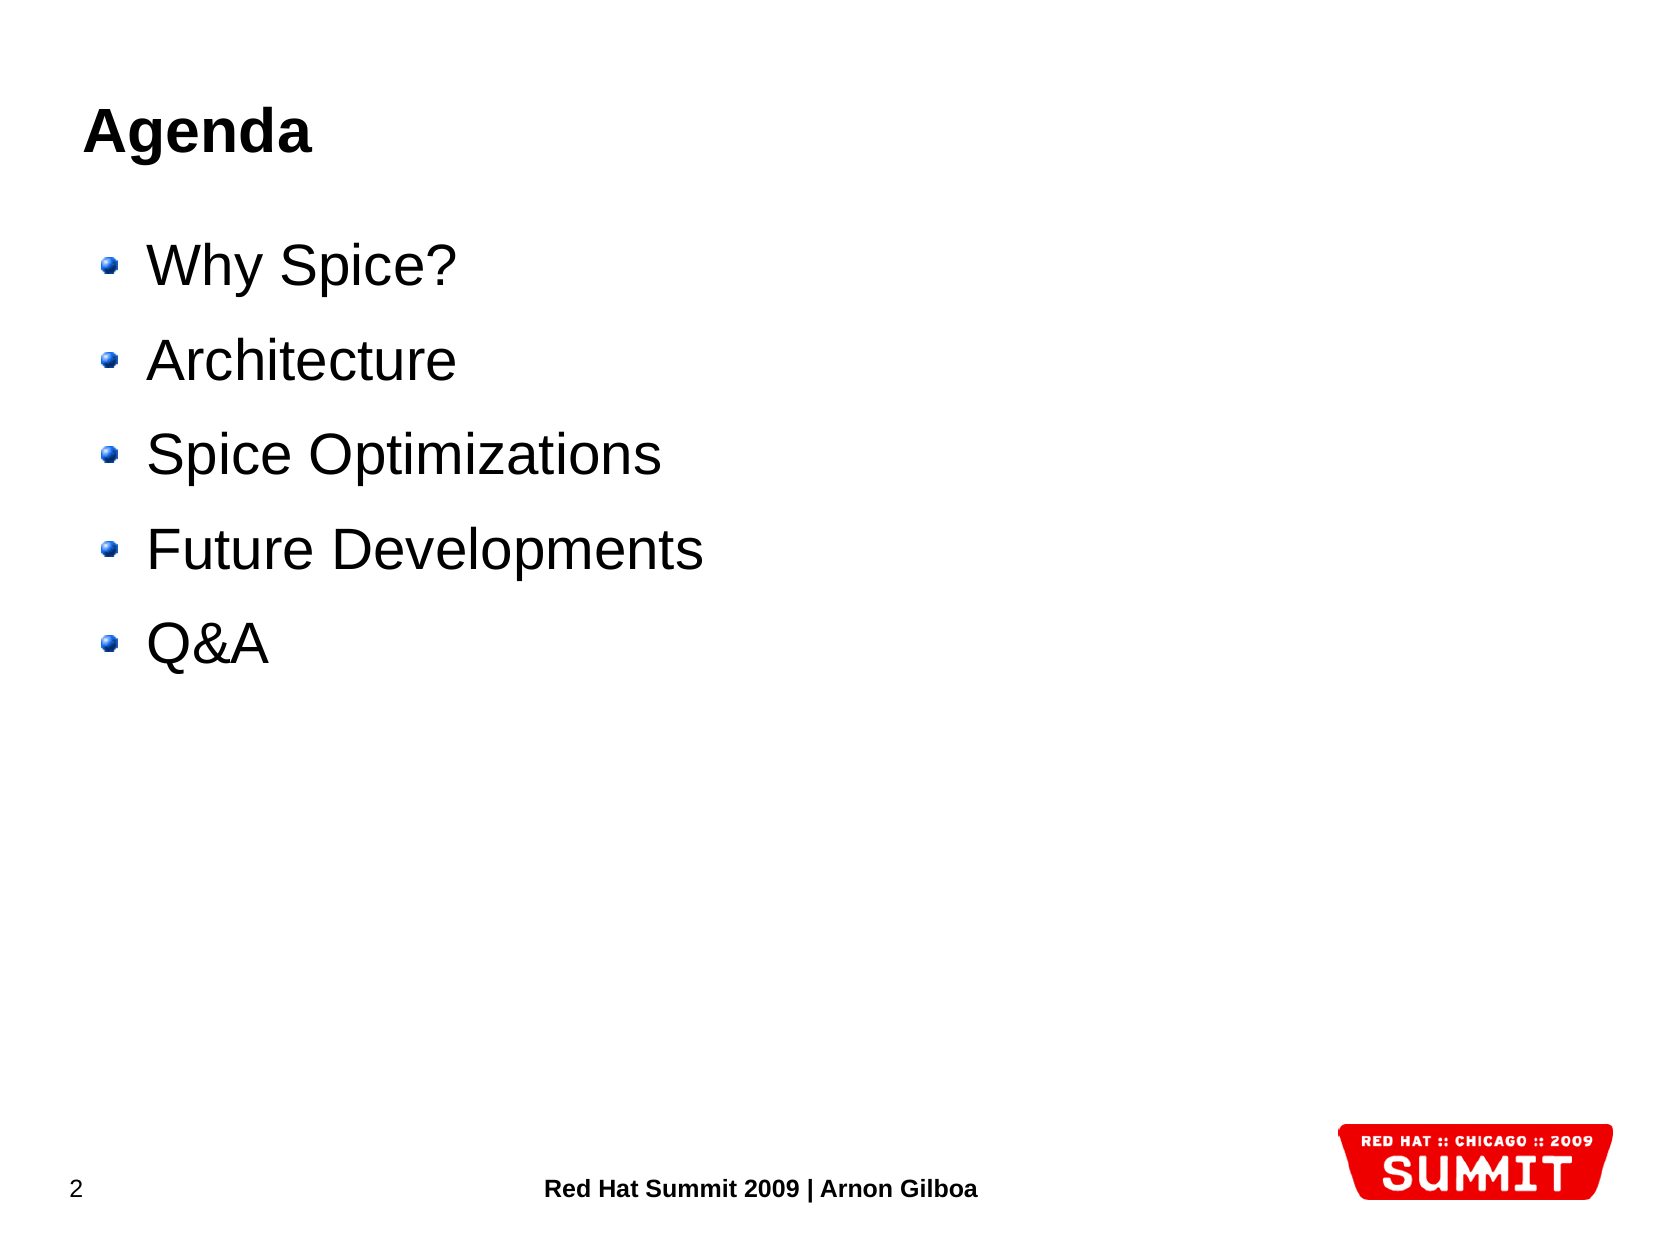

# Agenda
Why Spice?
Architecture
Spice Optimizations
Future Developments
Q&A